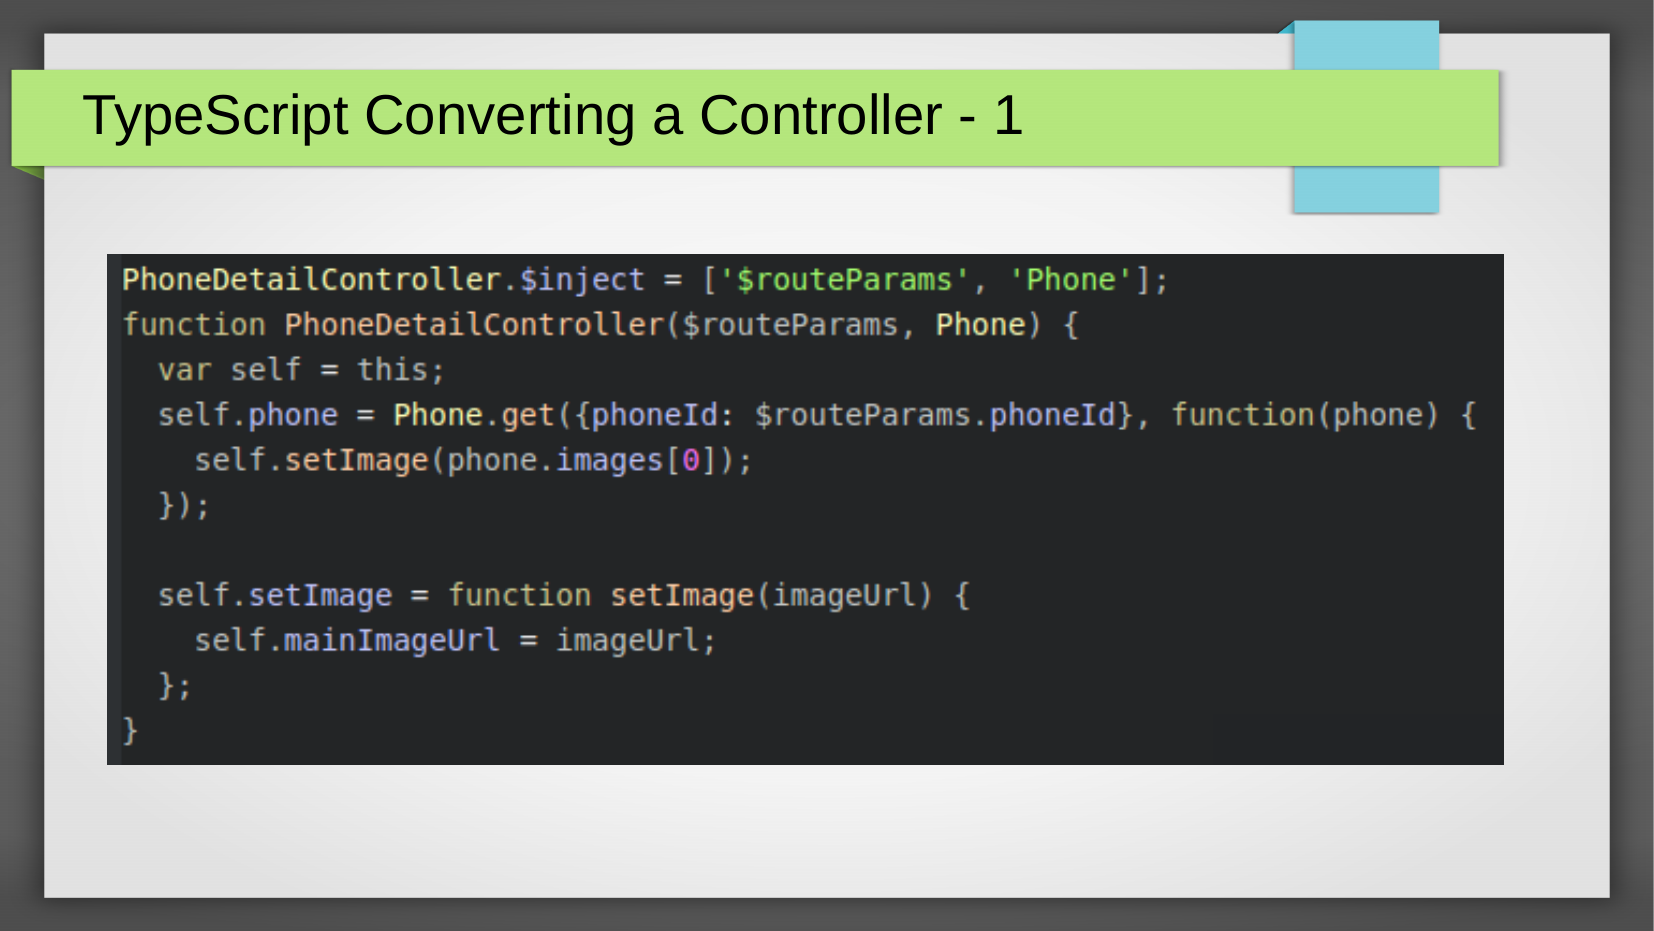

# TypeScript Converting a Controller - 1